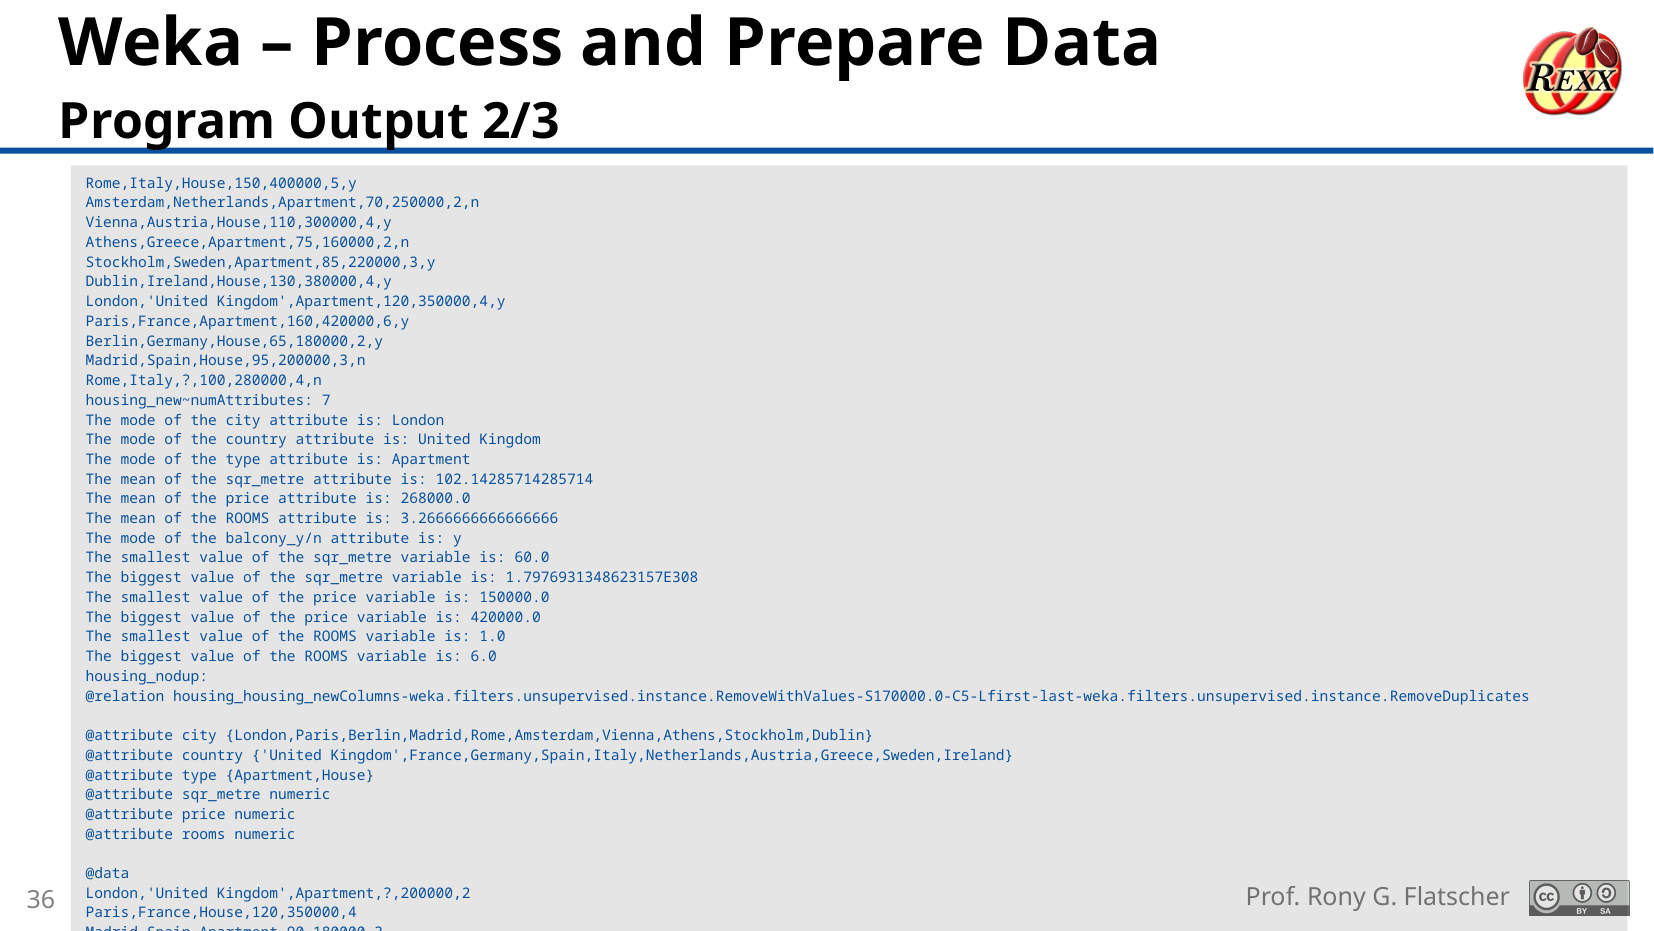

# Weka – Process and Prepare Data Program Output 2/3
Rome,Italy,House,150,400000,5,y
Amsterdam,Netherlands,Apartment,70,250000,2,n
Vienna,Austria,House,110,300000,4,y
Athens,Greece,Apartment,75,160000,2,n
Stockholm,Sweden,Apartment,85,220000,3,y
Dublin,Ireland,House,130,380000,4,y
London,'United Kingdom',Apartment,120,350000,4,y
Paris,France,Apartment,160,420000,6,y
Berlin,Germany,House,65,180000,2,y
Madrid,Spain,House,95,200000,3,n
Rome,Italy,?,100,280000,4,n
housing_new~numAttributes: 7
The mode of the city attribute is: London
The mode of the country attribute is: United Kingdom
The mode of the type attribute is: Apartment
The mean of the sqr_metre attribute is: 102.14285714285714
The mean of the price attribute is: 268000.0
The mean of the ROOMS attribute is: 3.2666666666666666
The mode of the balcony_y/n attribute is: y
The smallest value of the sqr_metre variable is: 60.0
The biggest value of the sqr_metre variable is: 1.7976931348623157E308
The smallest value of the price variable is: 150000.0
The biggest value of the price variable is: 420000.0
The smallest value of the ROOMS variable is: 1.0
The biggest value of the ROOMS variable is: 6.0
housing_nodup:
@relation housing_housing_newColumns-weka.filters.unsupervised.instance.RemoveWithValues-S170000.0-C5-Lfirst-last-weka.filters.unsupervised.instance.RemoveDuplicates
@attribute city {London,Paris,Berlin,Madrid,Rome,Amsterdam,Vienna,Athens,Stockholm,Dublin}
@attribute country {'United Kingdom',France,Germany,Spain,Italy,Netherlands,Austria,Greece,Sweden,Ireland}
@attribute type {Apartment,House}
@attribute sqr_metre numeric
@attribute price numeric
@attribute rooms numeric
@data
London,'United Kingdom',Apartment,?,200000,2
Paris,France,House,120,350000,4
Madrid,Spain,Apartment,90,180000,3
Rome,Italy,House,150,400000,5